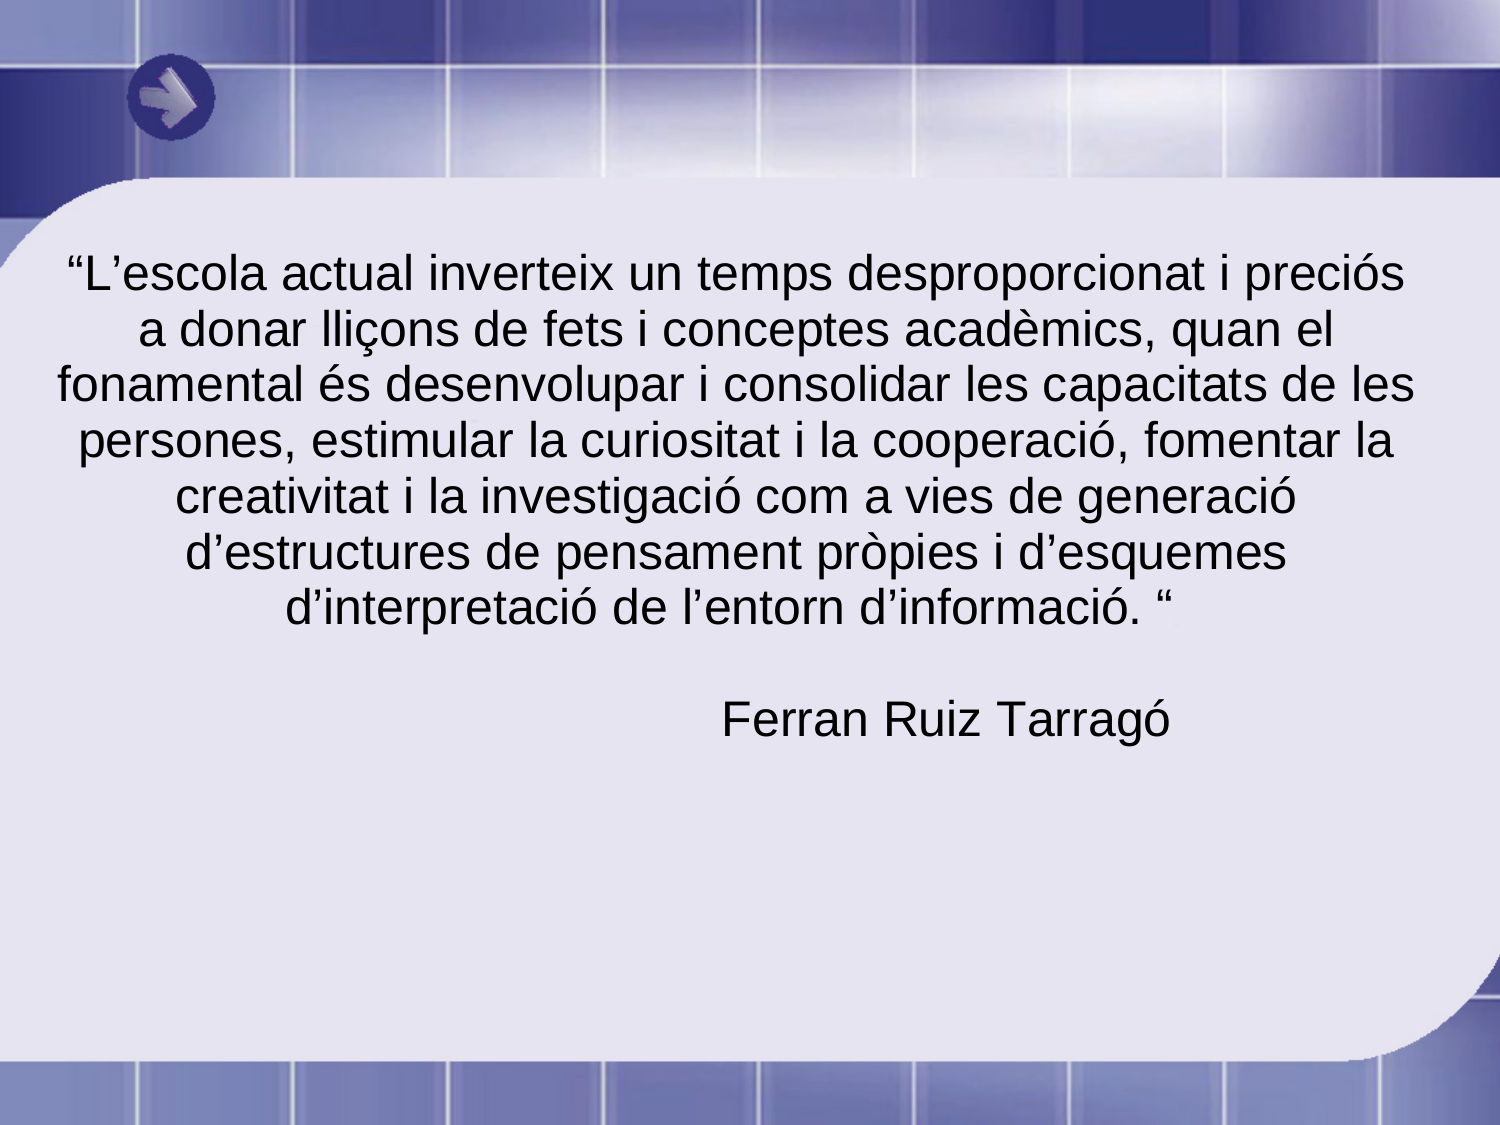

“L’escola actual inverteix un temps desproporcionat i preciós a donar lliçons de fets i conceptes acadèmics, quan el fonamental és desenvolupar i consolidar les capacitats de les persones, estimular la curiositat i la cooperació, fomentar la creativitat i la investigació com a vies de generació d’estructures de pensament pròpies i d’esquemes d’interpretació de l’entorn d’informació. “
 Ferran Ruiz Tarragó